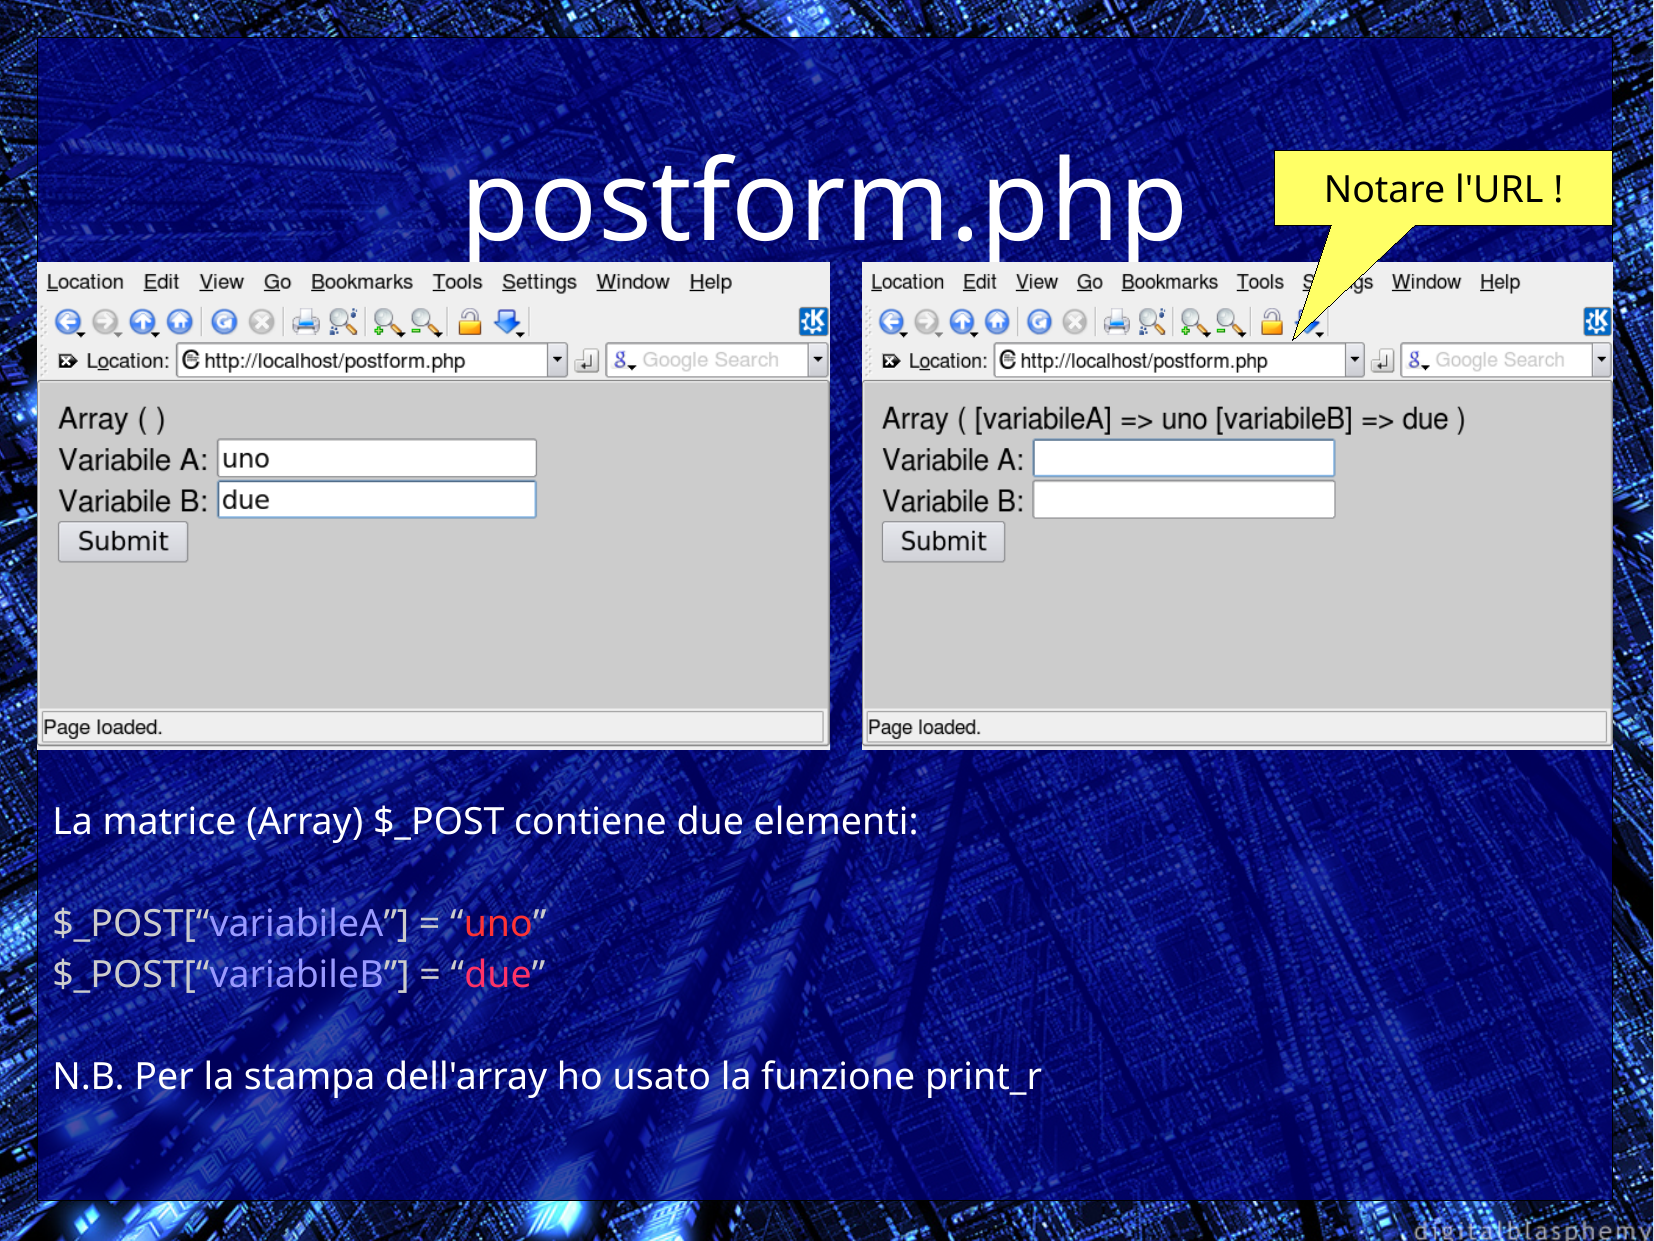

postform.php
Notare l'URL !
#
La matrice (Array) $_POST contiene due elementi:
$_POST[“variabileA”] = “uno”
$_POST[“variabileB”] = “due”
N.B. Per la stampa dell'array ho usato la funzione print_r